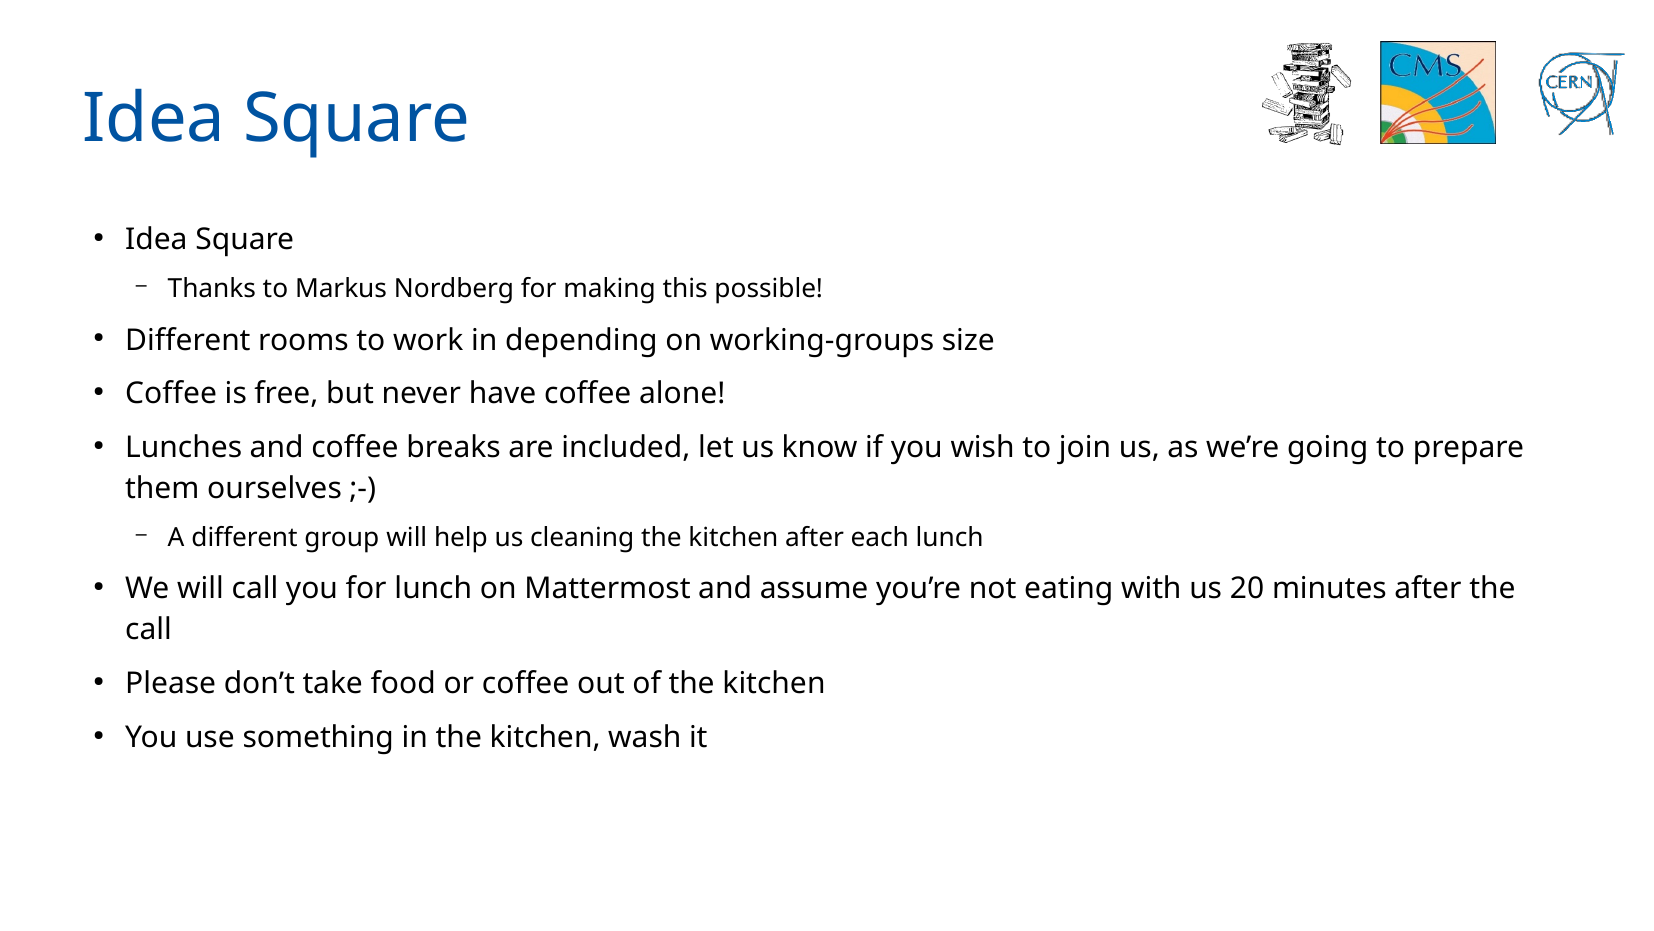

# Idea Square
Idea Square
Thanks to Markus Nordberg for making this possible!
Different rooms to work in depending on working-groups size
Coffee is free, but never have coffee alone!
Lunches and coffee breaks are included, let us know if you wish to join us, as we’re going to prepare them ourselves ;-)
A different group will help us cleaning the kitchen after each lunch
We will call you for lunch on Mattermost and assume you’re not eating with us 20 minutes after the call
Please don’t take food or coffee out of the kitchen
You use something in the kitchen, wash it